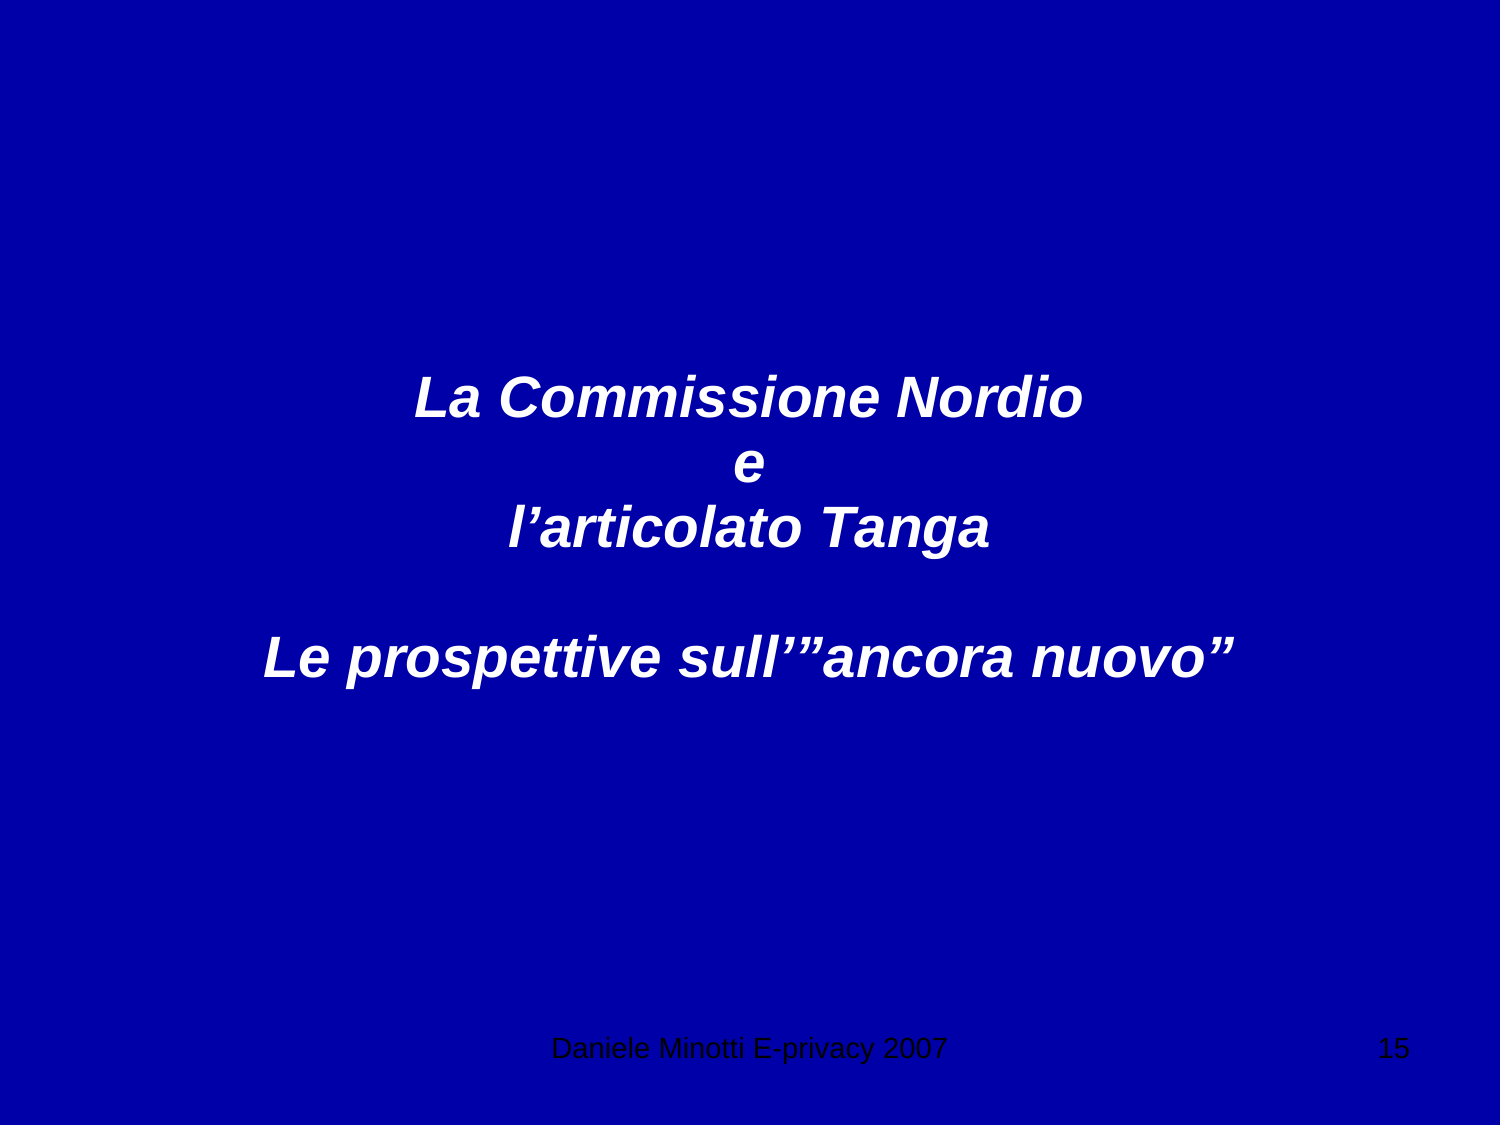

# La Commissione Nordio e l’articolato Tanga Le prospettive sull’”ancora nuovo”
Daniele Minotti E-privacy 2007
15